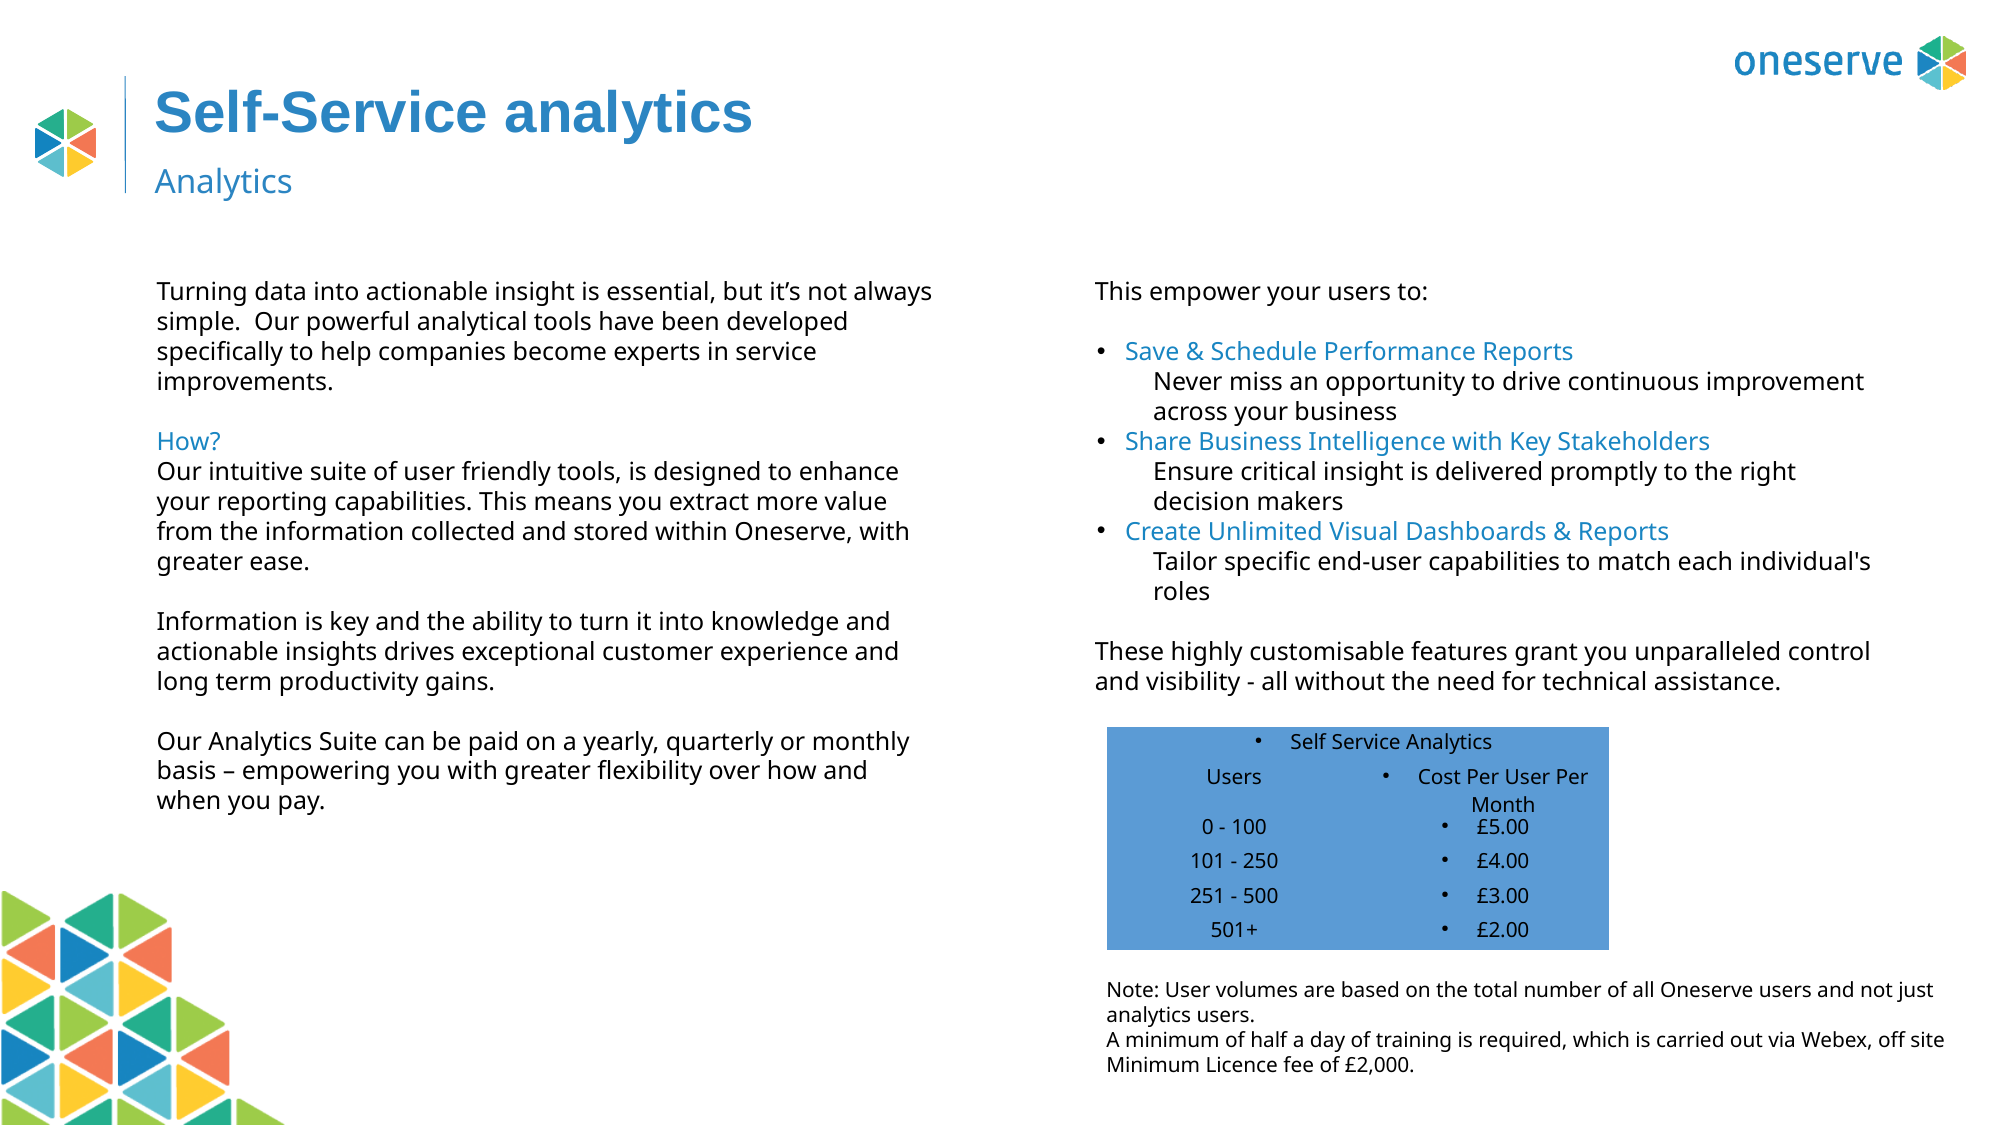

Self-Service analytics
Analytics
Turning data into actionable insight is essential, but it’s not always simple. Our powerful analytical tools have been developed specifically to help companies become experts in service improvements.
How?
Our intuitive suite of user friendly tools, is designed to enhance your reporting capabilities. This means you extract more value from the information collected and stored within Oneserve, with greater ease.
Information is key and the ability to turn it into knowledge and actionable insights drives exceptional customer experience and long term productivity gains.
Our Analytics Suite can be paid on a yearly, quarterly or monthly basis – empowering you with greater flexibility over how and when you pay.
This empower your users to:
Save & Schedule Performance Reports
Never miss an opportunity to drive continuous improvement across your business
Share Business Intelligence with Key Stakeholders
Ensure critical insight is delivered promptly to the right decision makers
Create Unlimited Visual Dashboards & Reports
Tailor specific end-user capabilities to match each individual's roles
These highly customisable features grant you unparalleled control and visibility - all without the need for technical assistance.
| Self Service Analytics | |
| --- | --- |
| Users | Cost Per User Per Month |
| 0 - 100 | £5.00 |
| 101 - 250 | £4.00 |
| 251 - 500 | £3.00 |
| 501+ | £2.00 |
Note: User volumes are based on the total number of all Oneserve users and not just analytics users.
A minimum of half a day of training is required, which is carried out via Webex, off site
Minimum Licence fee of £2,000.